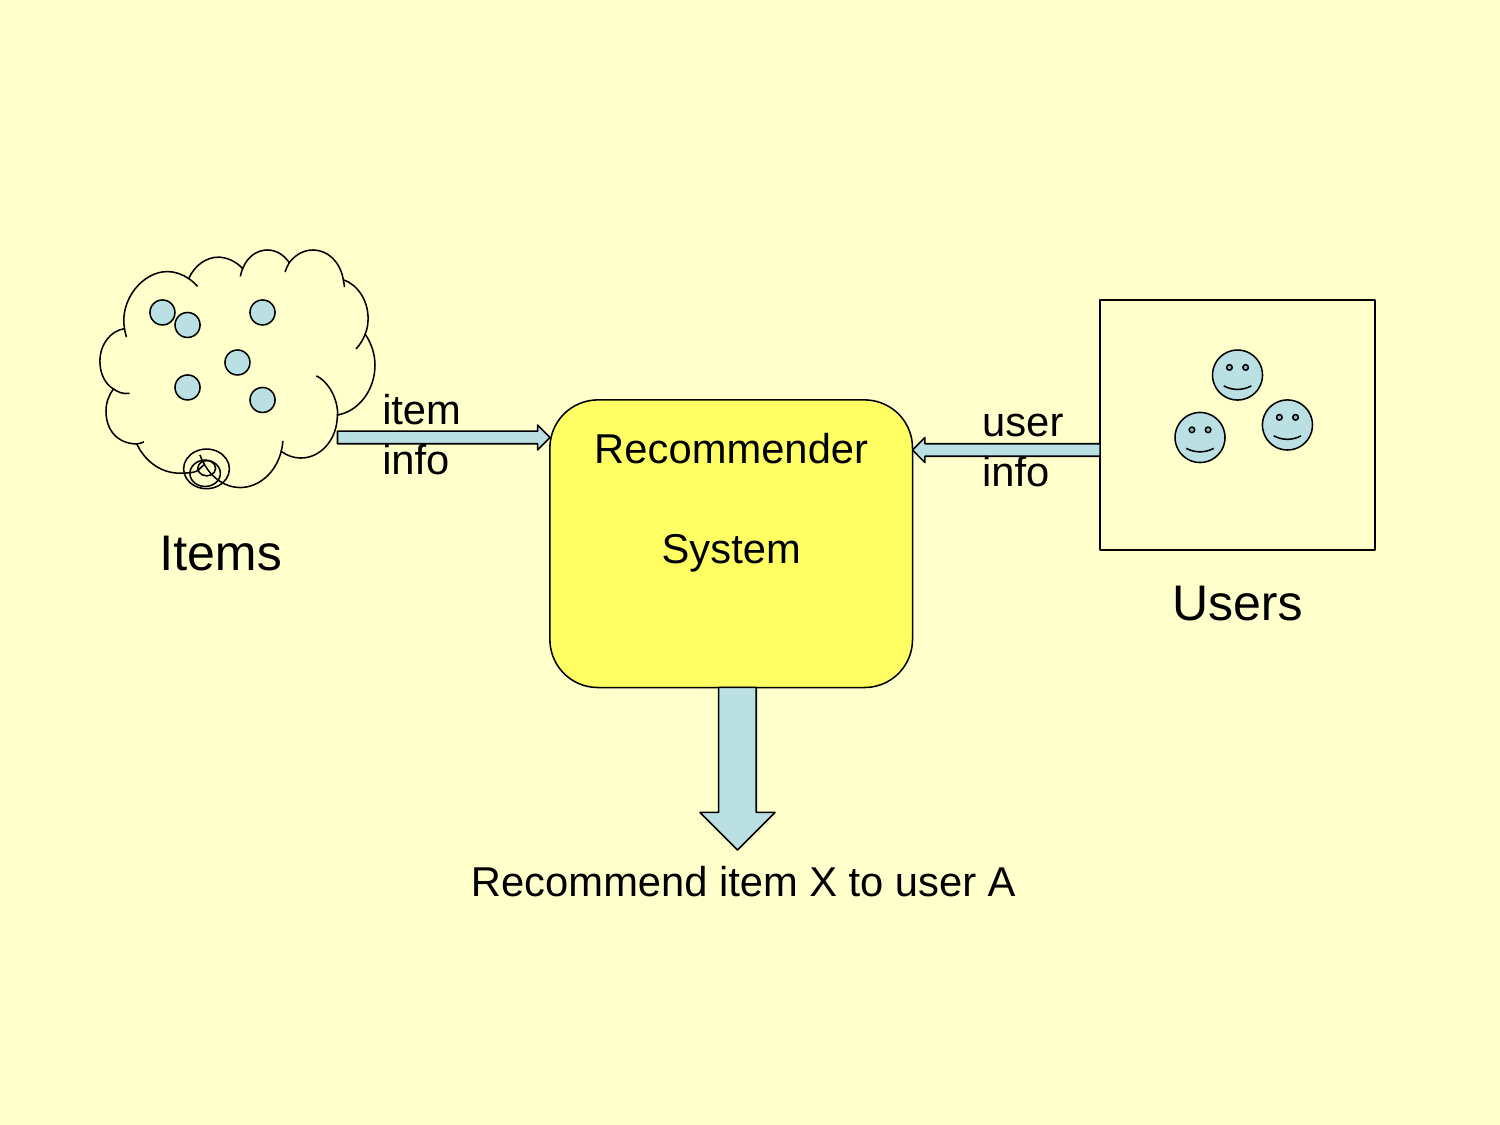

item
info
user
info
Recommender
System
Items
Users
Recommend item X to user A